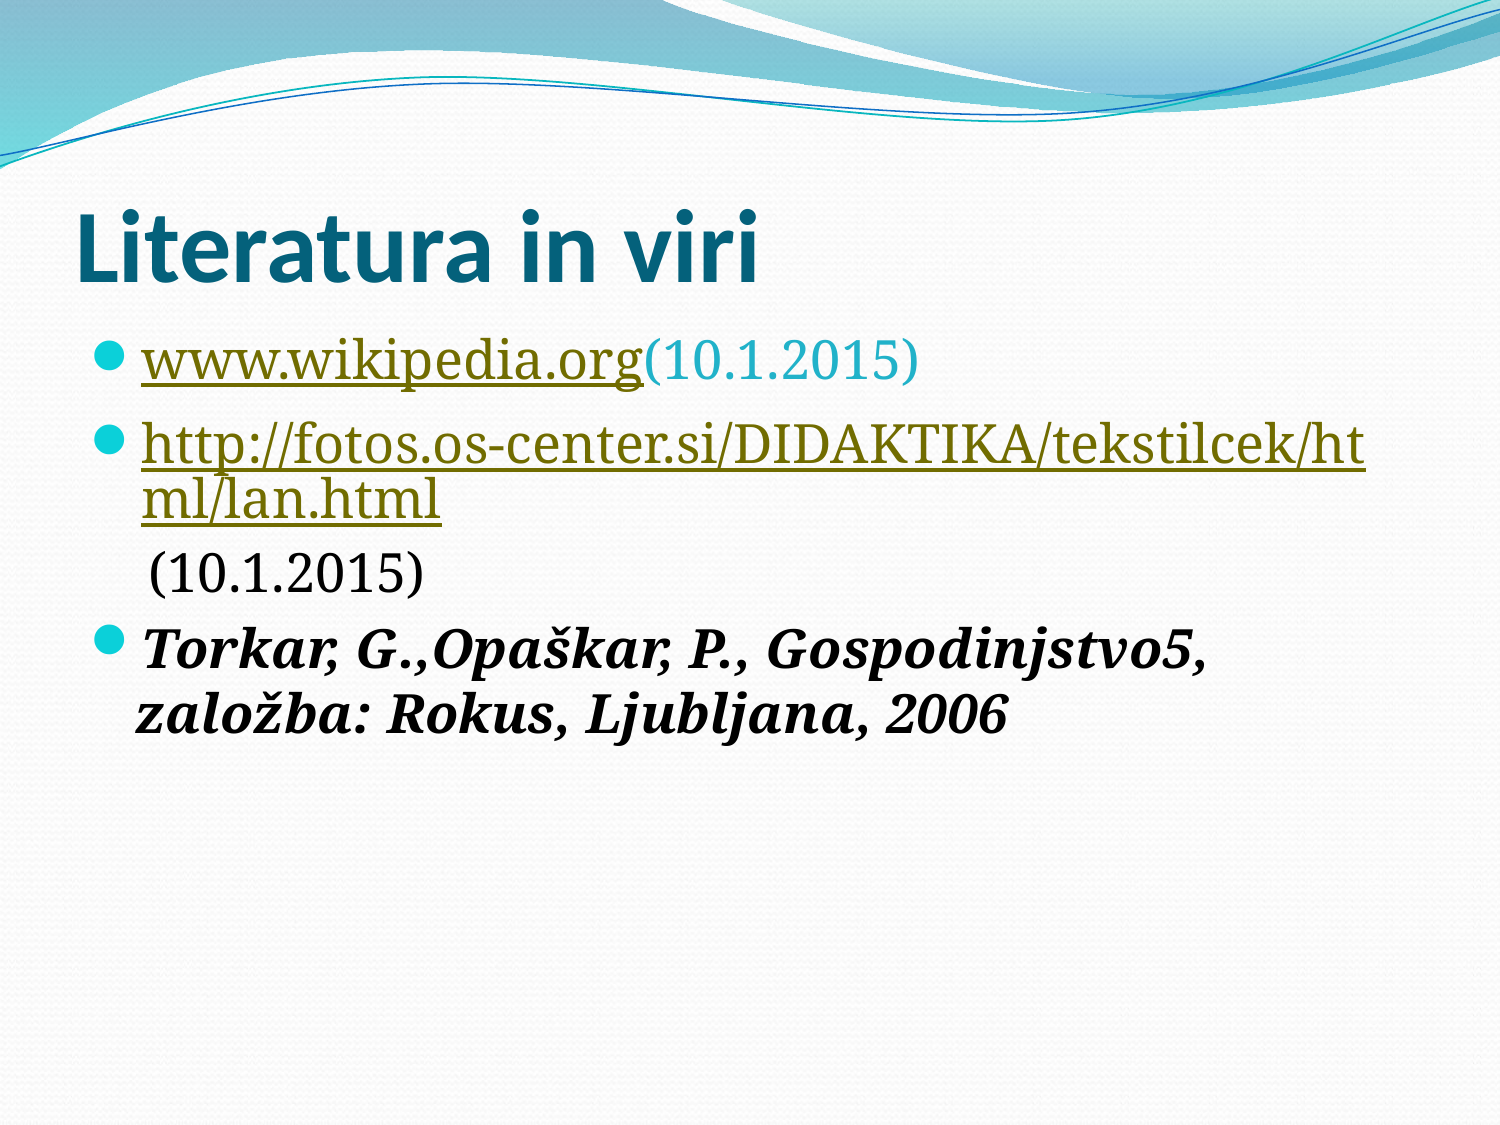

# Literatura in viri
www.wikipedia.org(10.1.2015)
http://fotos.os-center.si/DIDAKTIKA/tekstilcek/html/lan.html (10.1.2015)
Torkar, G.,Opaškar, P., Gospodinjstvo5, založba: Rokus, Ljubljana, 2006